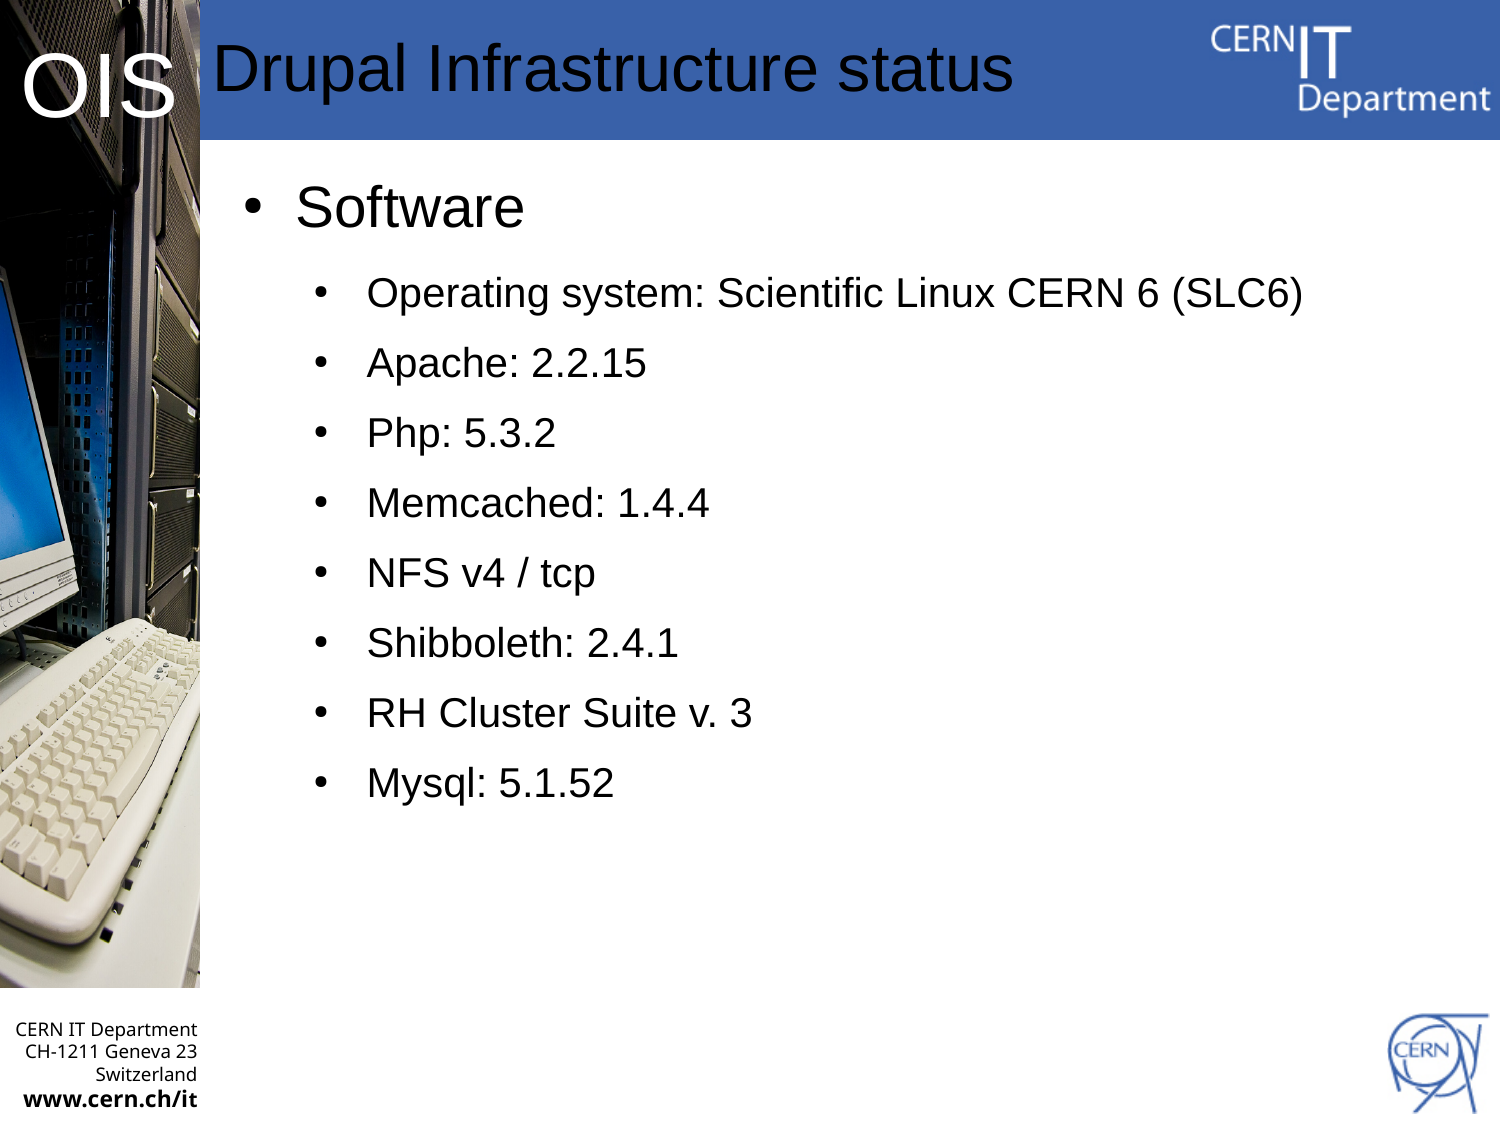

# Drupal Infrastructure status
Software
Operating system: Scientific Linux CERN 6 (SLC6)
Apache: 2.2.15
Php: 5.3.2
Memcached: 1.4.4
NFS v4 / tcp
Shibboleth: 2.4.1
RH Cluster Suite v. 3
Mysql: 5.1.52